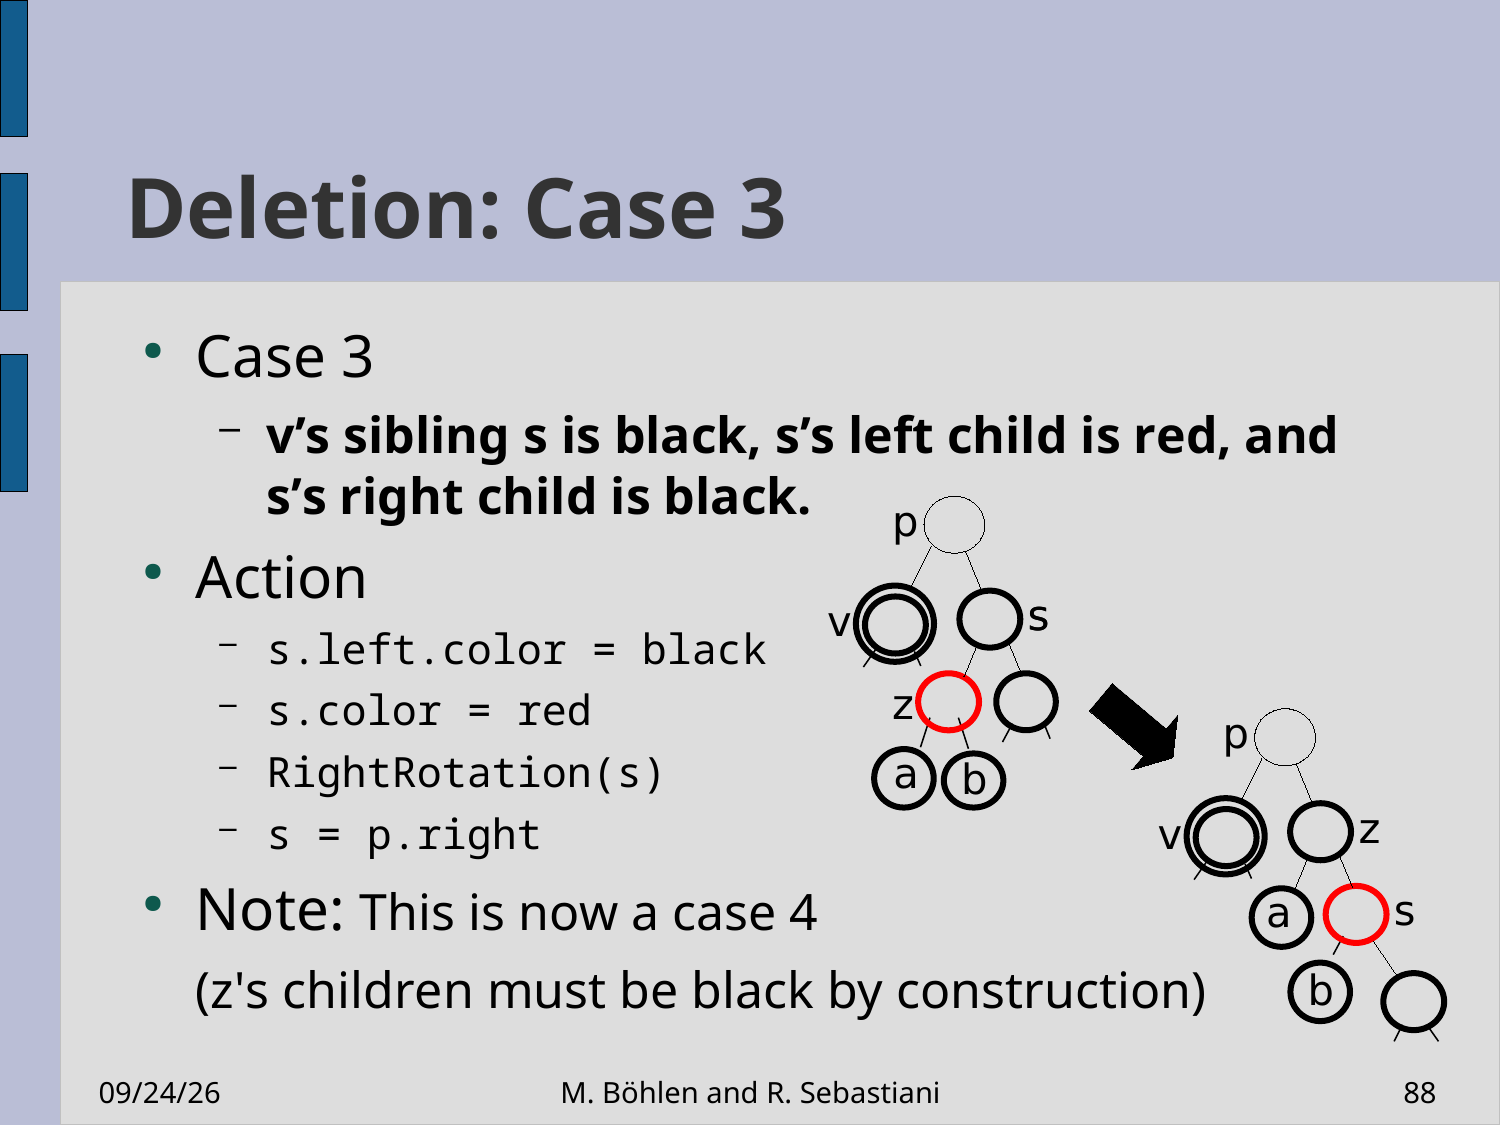

# Deletion: Case 3
Case 3
v’s sibling s is black, s’s left child is red, and s’s right child is black.
Action
s.left.color = black
s.color = red
RightRotation(s)
s = p.right
Note: This is now a case 4
(z's children must be black by construction)
p
s
s
v
z
p
a
b
z
v
s
a
b
M. Böhlen and R. Sebastiani
88